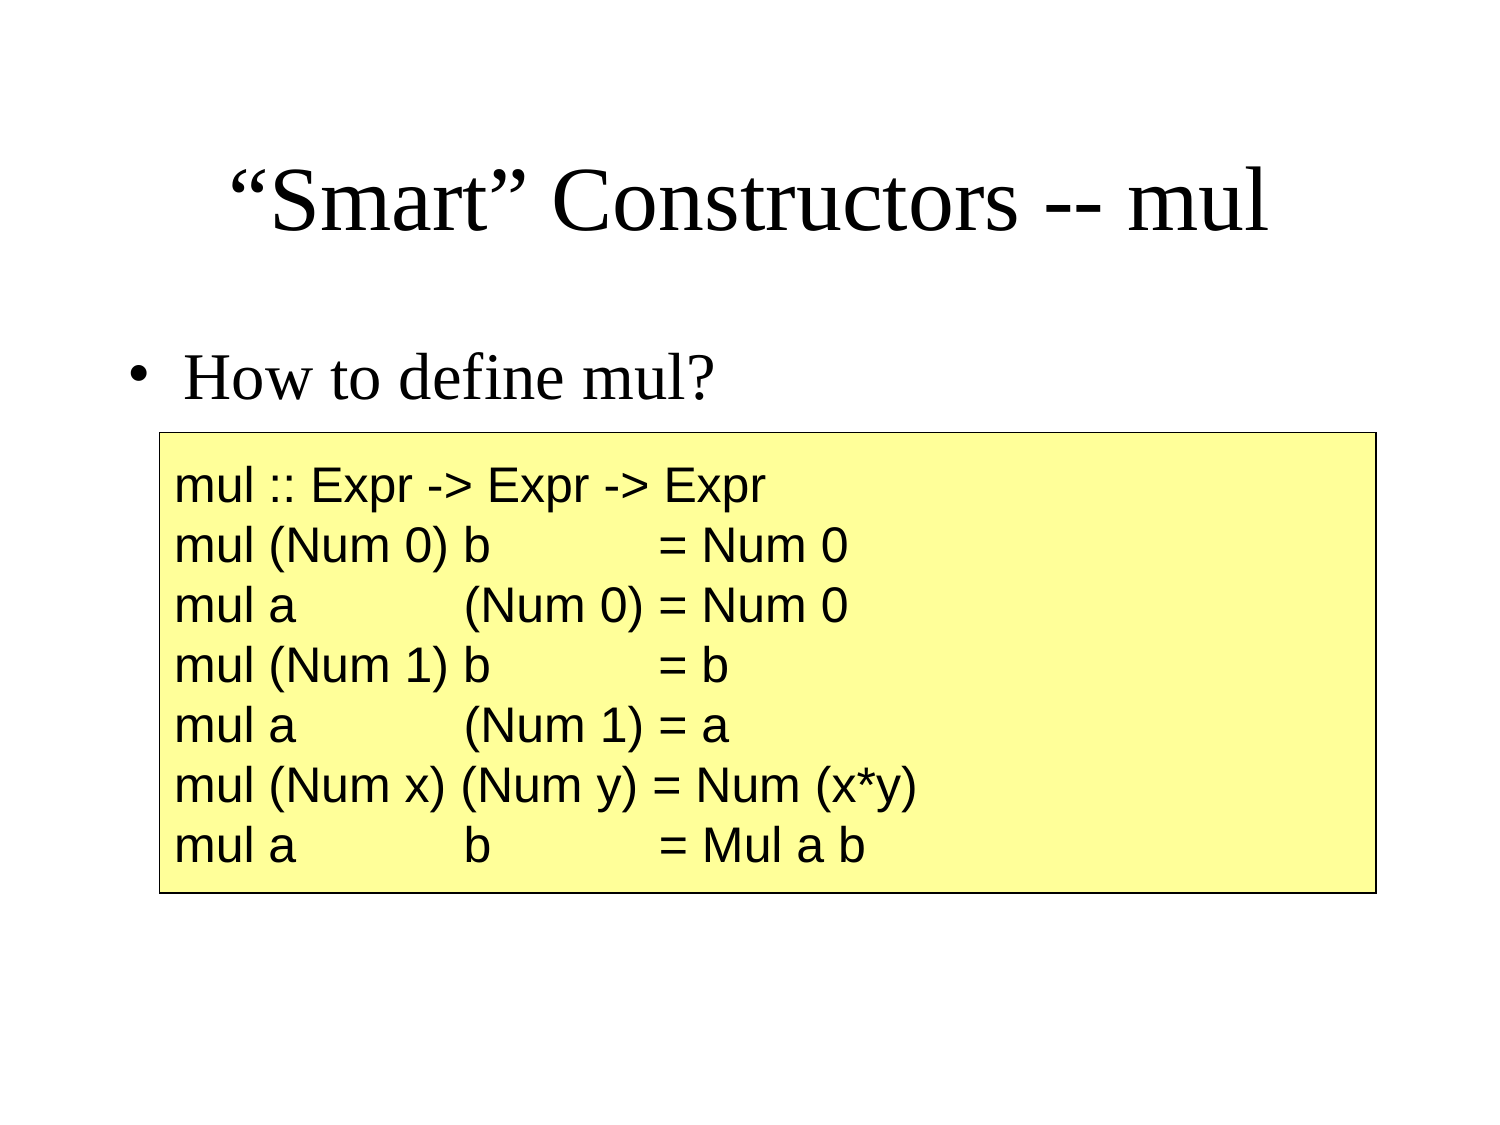

# “Smart” Constructors -- mul
How to define mul?
mul :: Expr -> Expr -> Expr
mul (Num 0) b = Num 0
mul a (Num 0) = Num 0
mul (Num 1) b = b
mul a (Num 1) = a
mul (Num x) (Num y) = Num (x*y)
mul a b = Mul a b